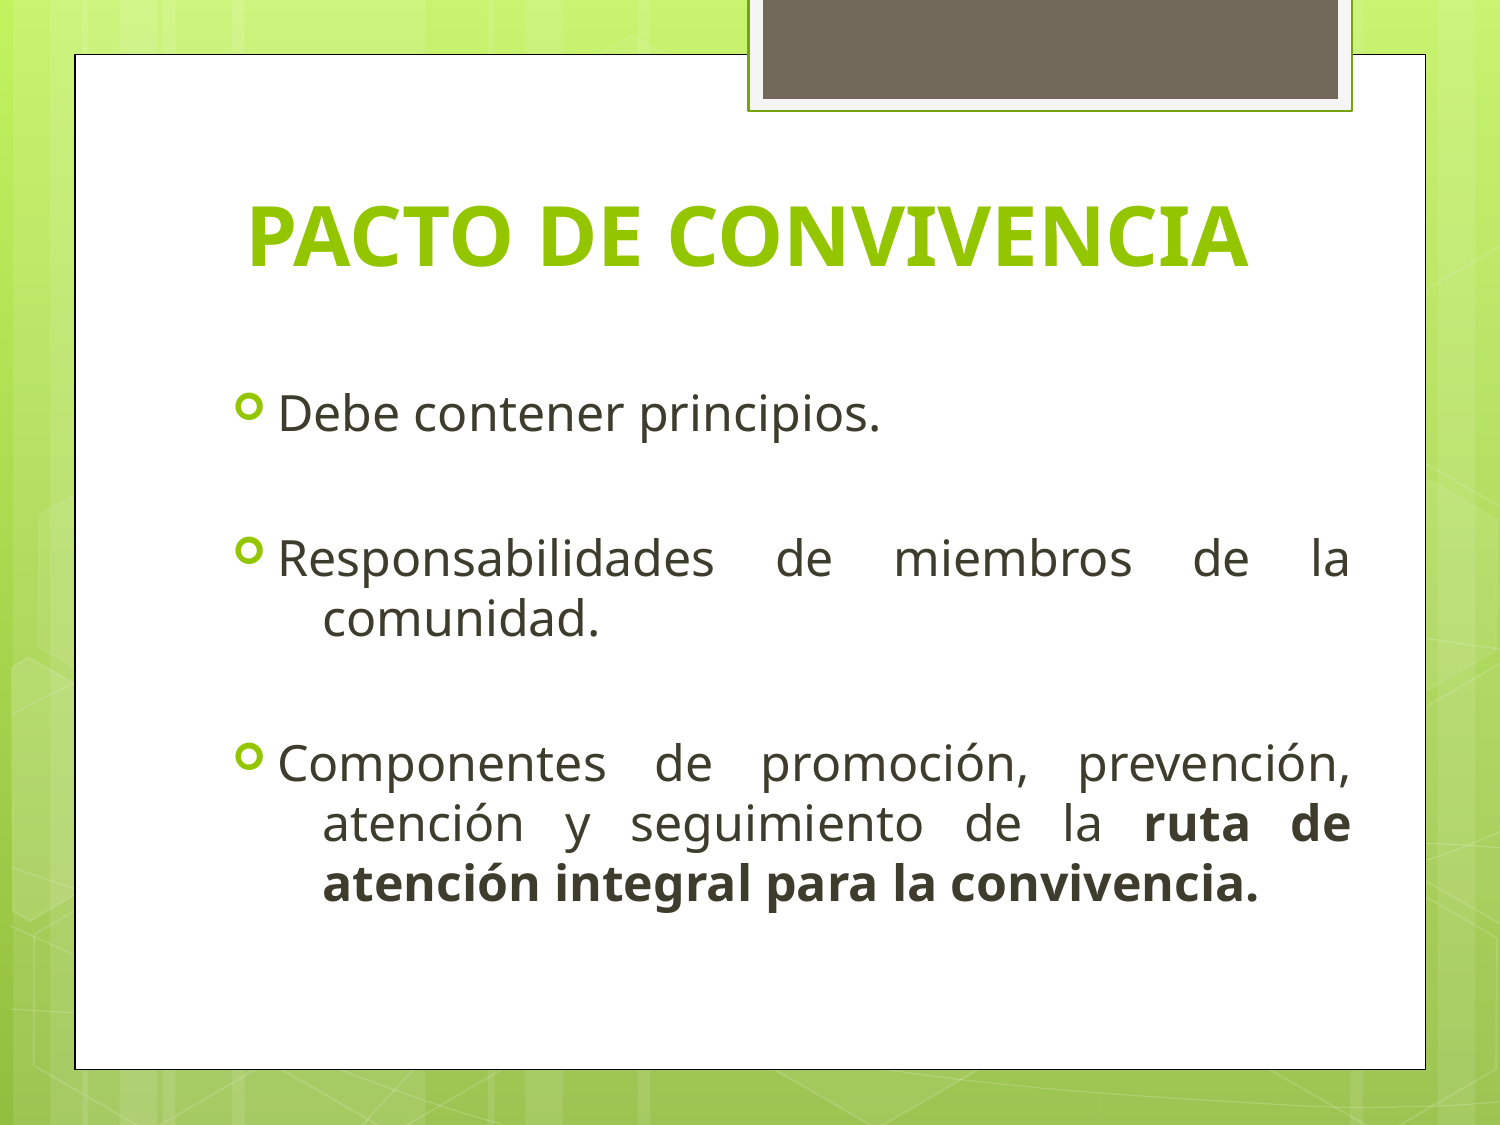

# PACTO DE CONVIVENCIA
Debe contener principios.
Responsabilidades de miembros de la comunidad.
Componentes de promoción, prevención, atención y seguimiento de la ruta de atención integral para la convivencia.